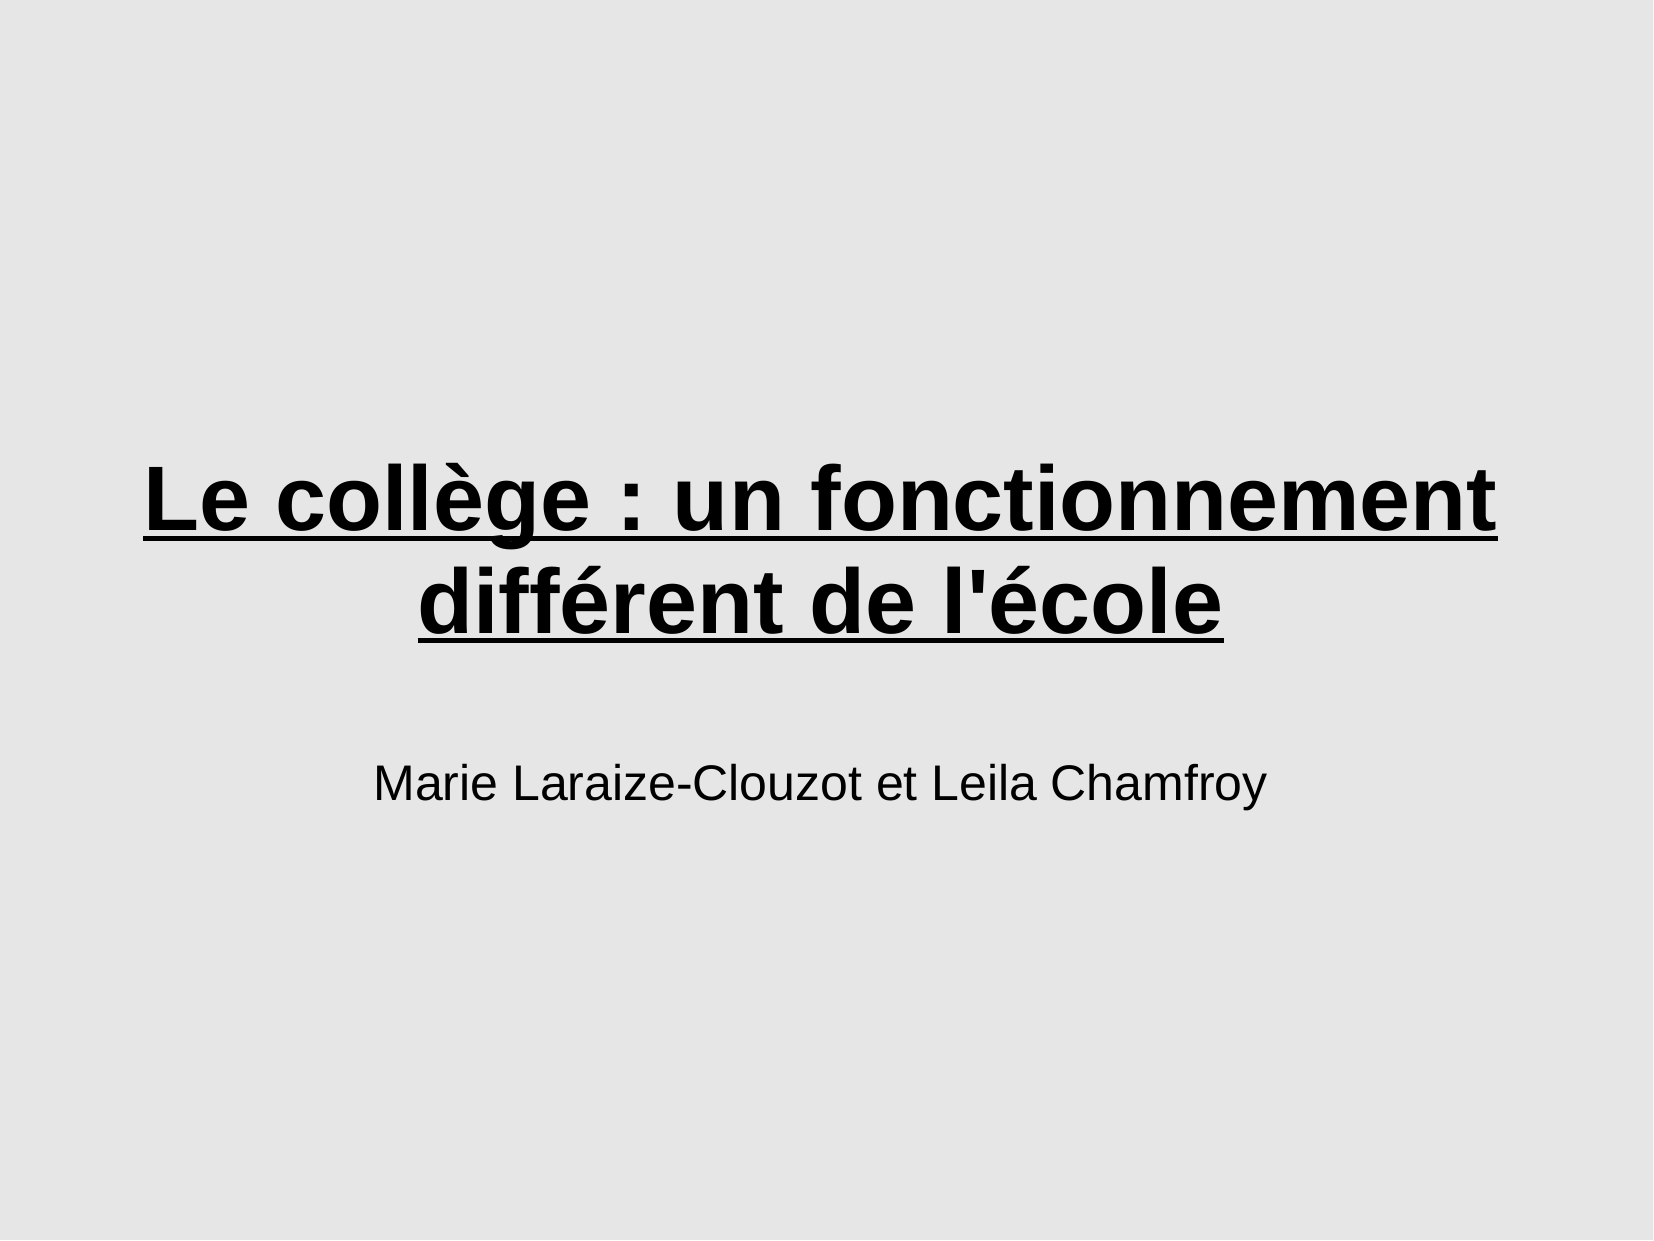

# Le collège : un fonctionnement différent de l'école Marie Laraize-Clouzot et Leila Chamfroy